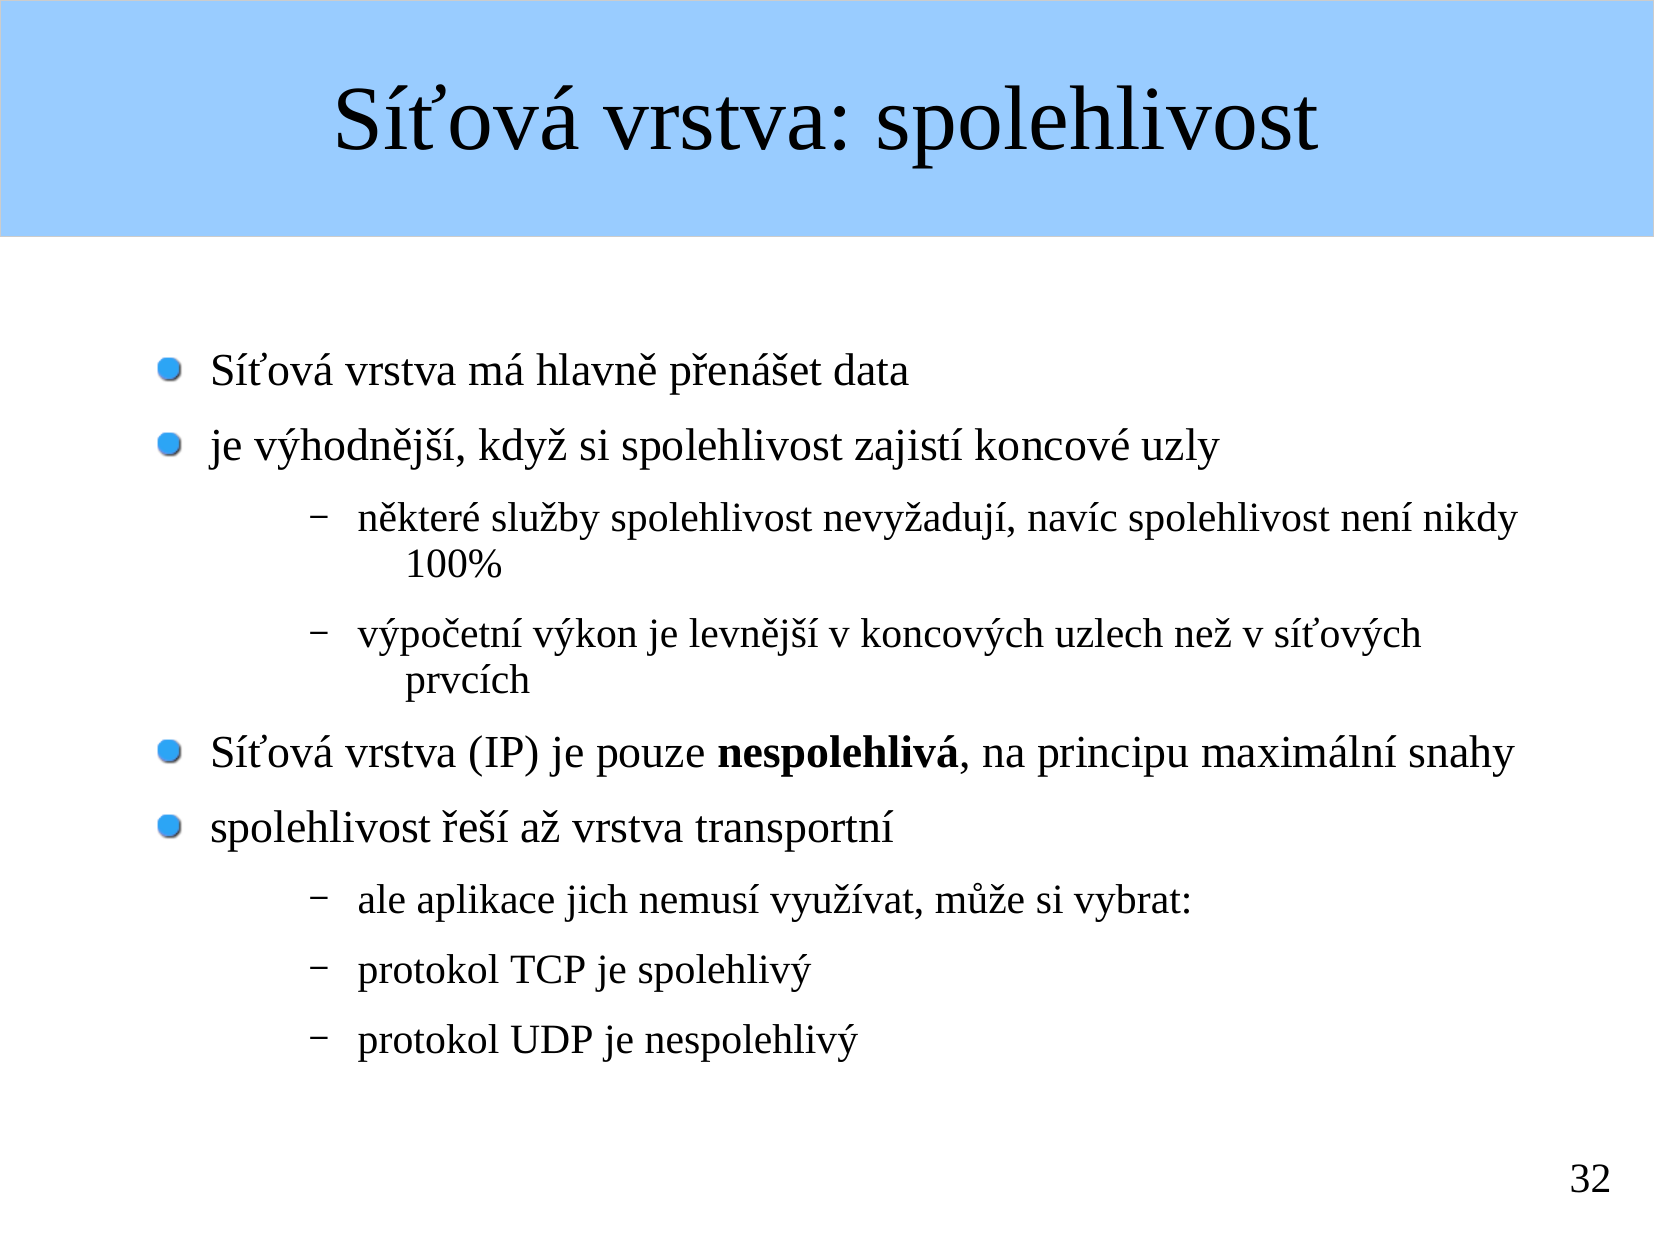

# Síťová vrstva: spolehlivost
Síťová vrstva má hlavně přenášet data
je výhodnější, když si spolehlivost zajistí koncové uzly
některé služby spolehlivost nevyžadují, navíc spolehlivost není nikdy 100%
výpočetní výkon je levnější v koncových uzlech než v síťových prvcích
Síťová vrstva (IP) je pouze nespolehlivá, na principu maximální snahy
spolehlivost řeší až vrstva transportní
ale aplikace jich nemusí využívat, může si vybrat:
protokol TCP je spolehlivý
protokol UDP je nespolehlivý